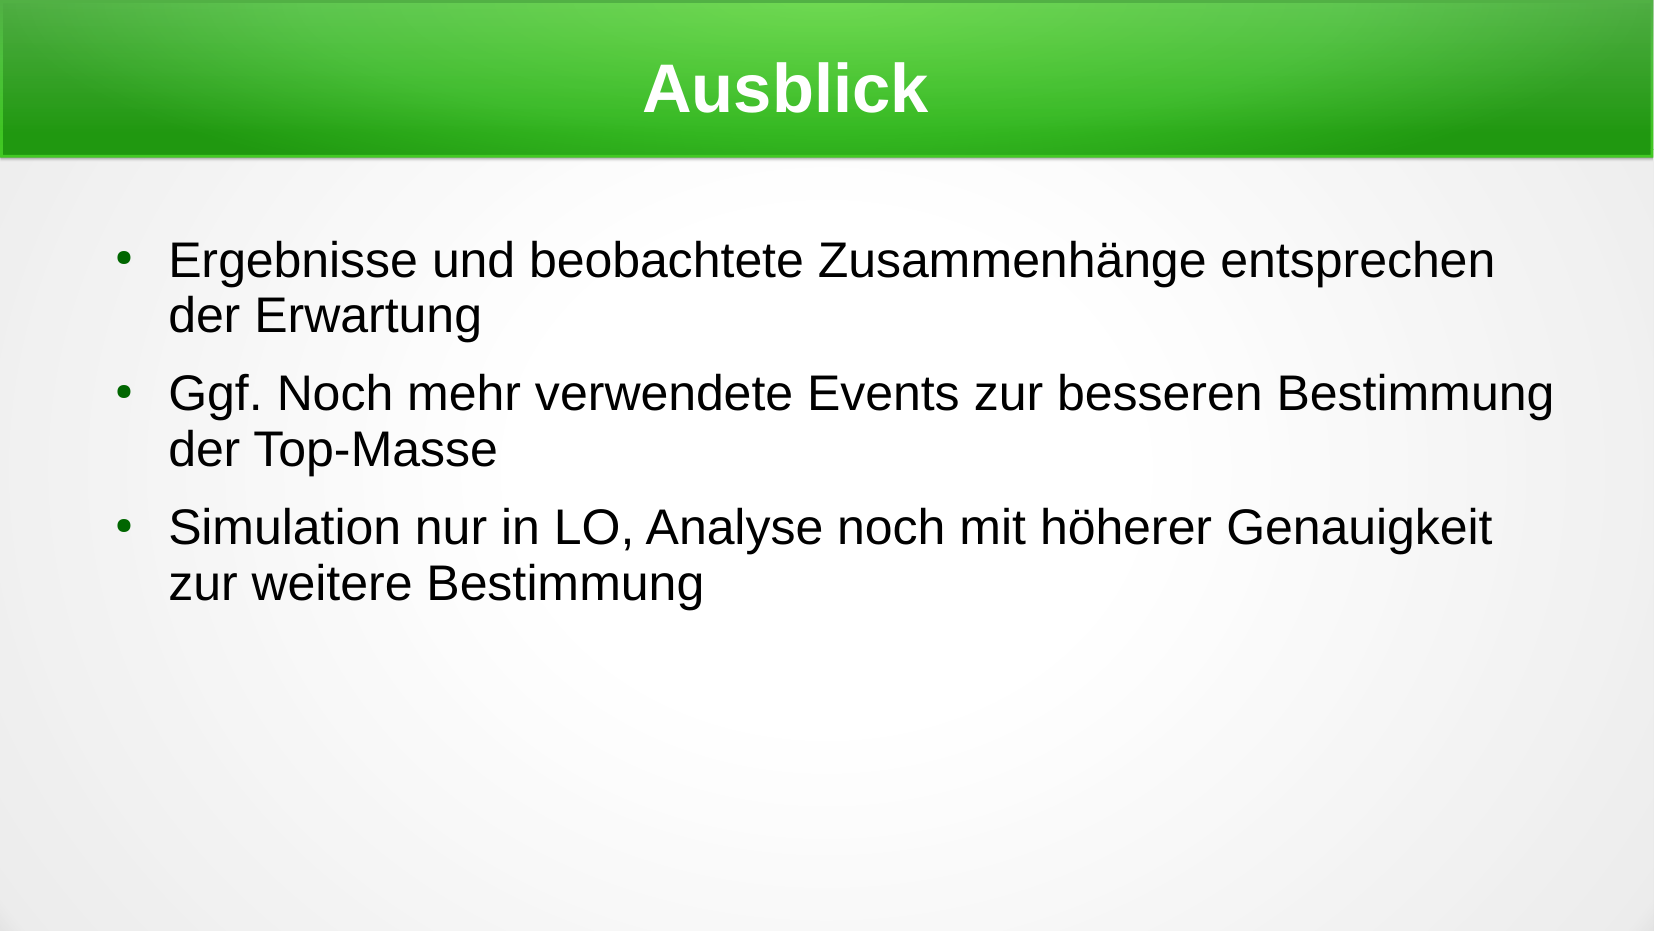

# Ausblick
Ergebnisse und beobachtete Zusammenhänge entsprechen der Erwartung
Ggf. Noch mehr verwendete Events zur besseren Bestimmung der Top-Masse
Simulation nur in LO, Analyse noch mit höherer Genauigkeit zur weitere Bestimmung